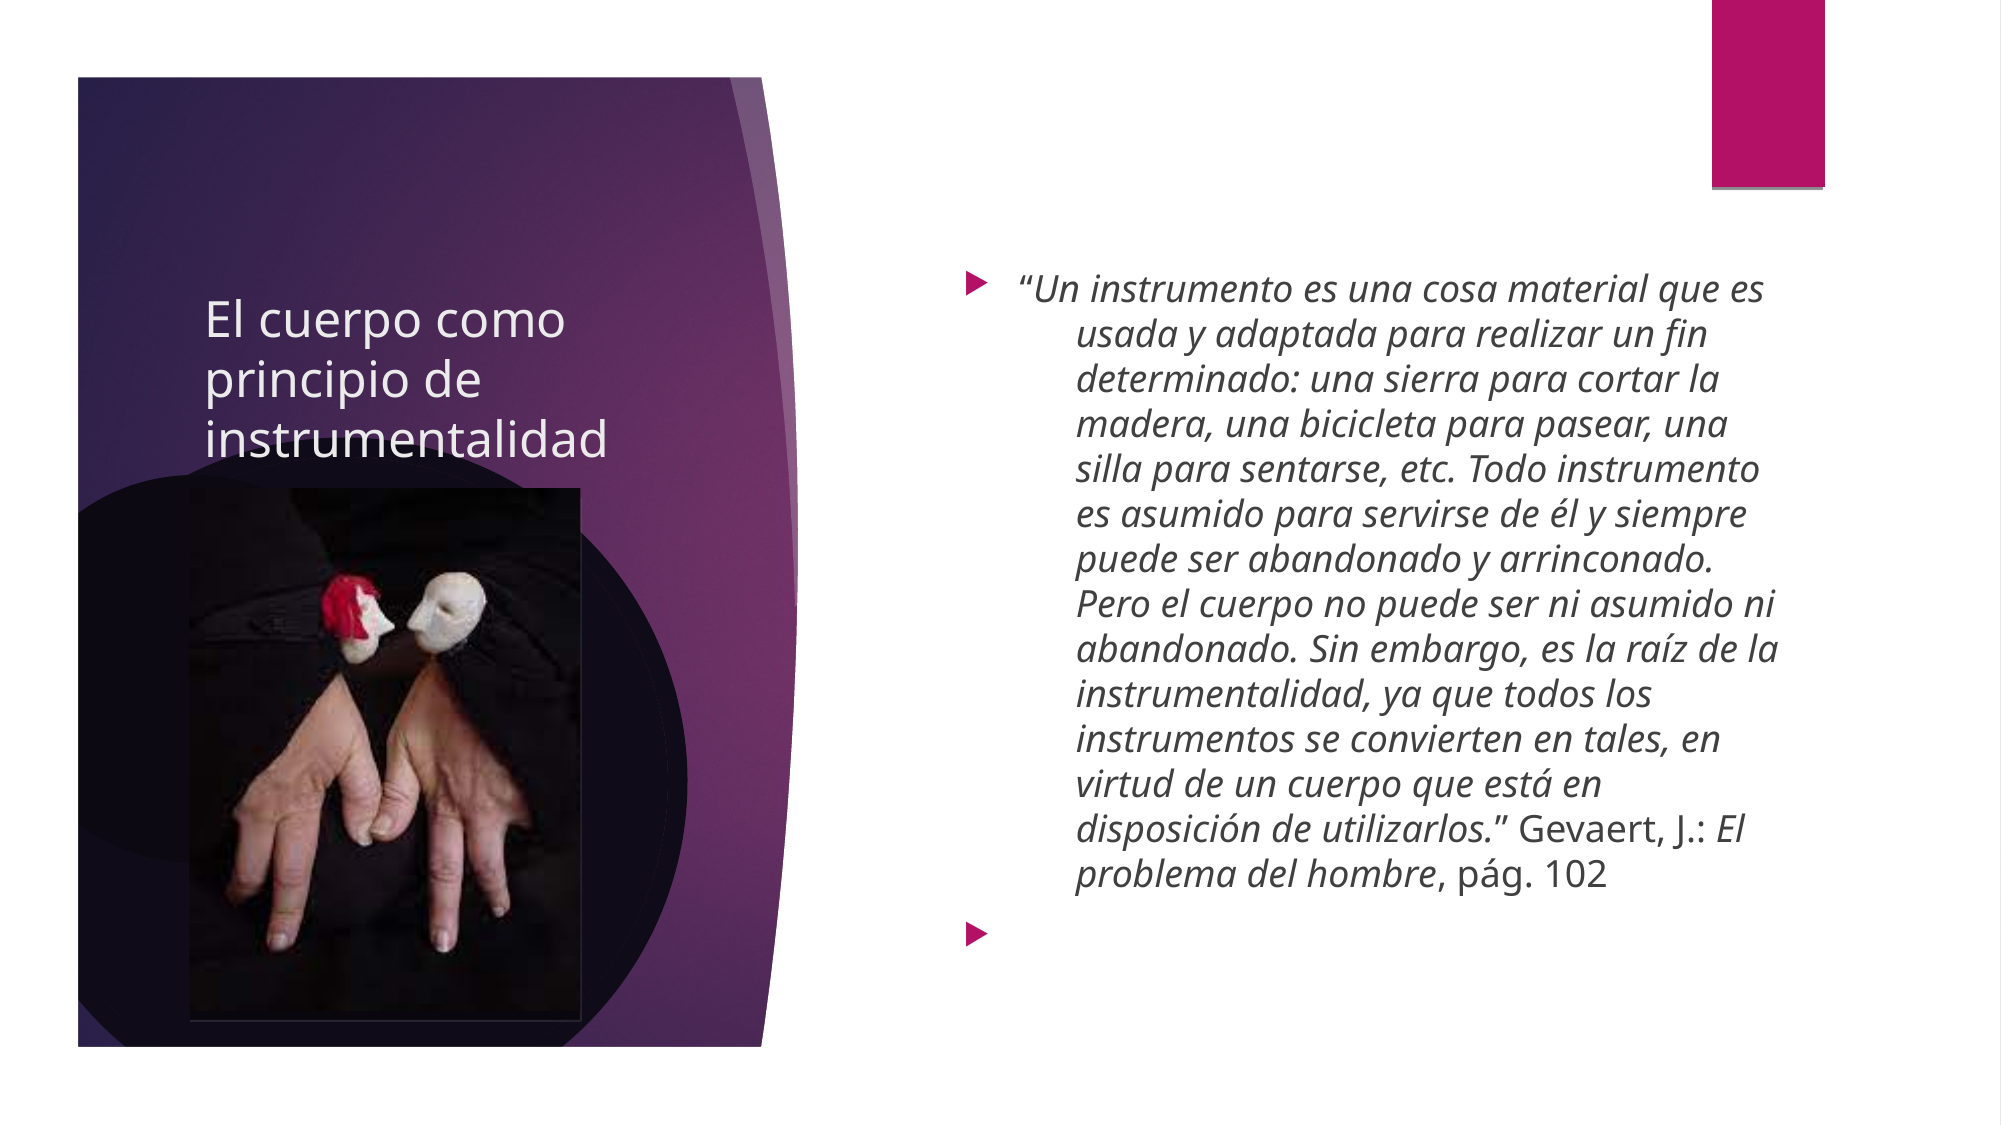

# El cuerpo como principio de instrumentalidad
“Un instrumento es una cosa material que es usada y adaptada para realizar un fin determinado: una sierra para cortar la madera, una bicicleta para pasear, una silla para sentarse, etc. Todo instrumento es asumido para servirse de él y siempre puede ser abandonado y arrinconado. Pero el cuerpo no puede ser ni asumido ni abandonado. Sin embargo, es la raíz de la instrumentalidad, ya que todos los instrumentos se convierten en tales, en virtud de un cuerpo que está en disposición de utilizarlos.” Gevaert, J.: El problema del hombre, pág. 102